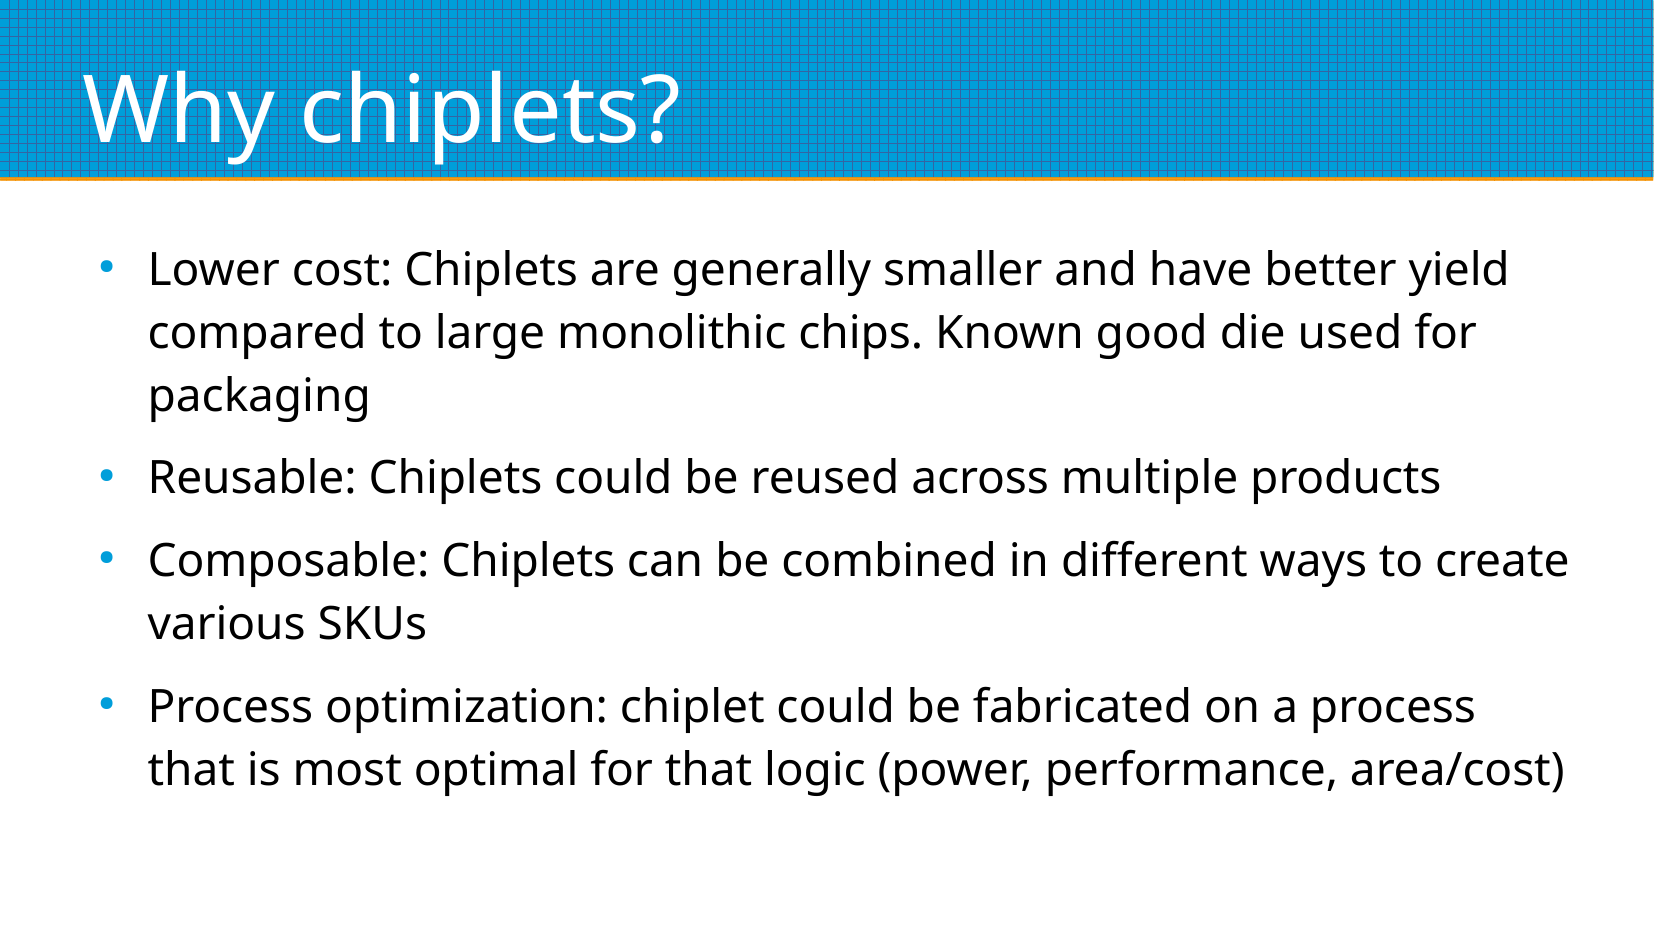

# Why chiplets?
Lower cost: Chiplets are generally smaller and have better yield compared to large monolithic chips. Known good die used for packaging
Reusable: Chiplets could be reused across multiple products
Composable: Chiplets can be combined in different ways to create various SKUs
Process optimization: chiplet could be fabricated on a process that is most optimal for that logic (power, performance, area/cost)